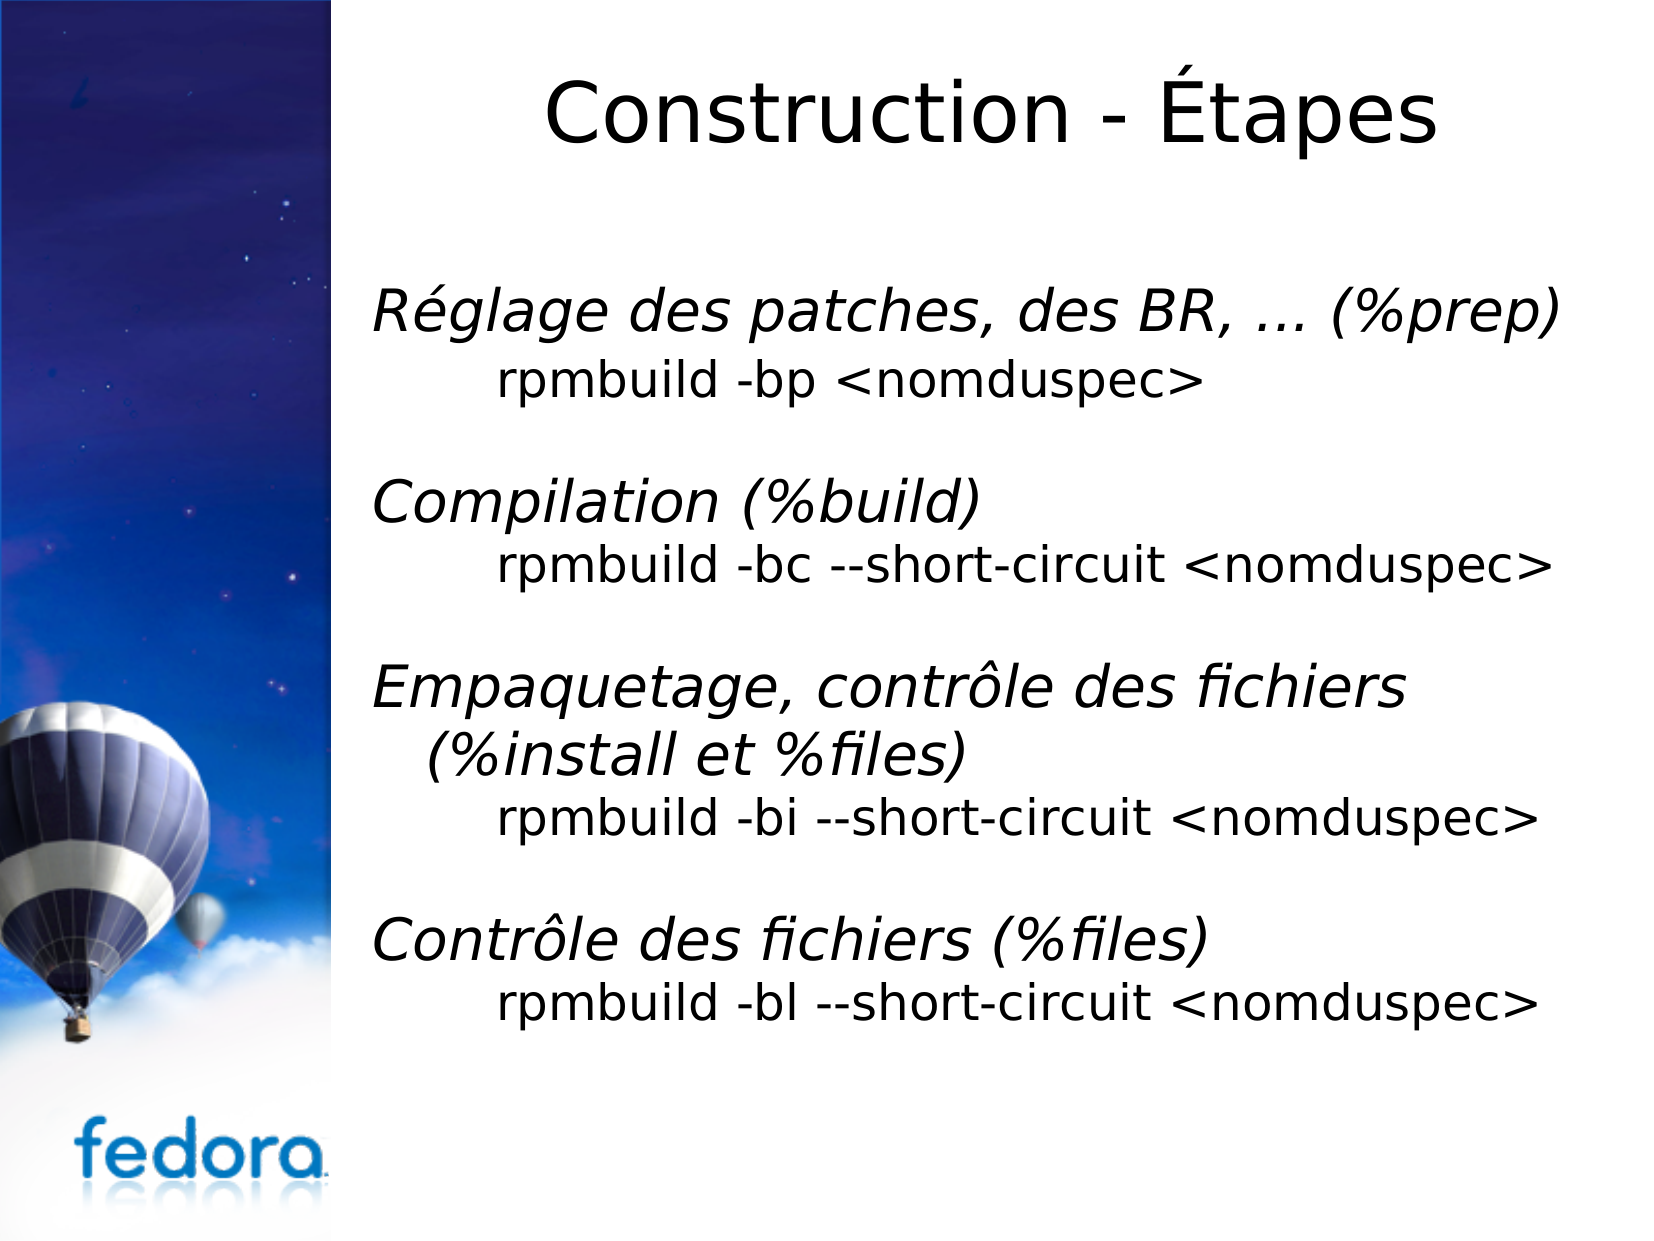

Construction - Étapes
# Réglage des patches, des BR, ... (%prep)
rpmbuild -bp <nomduspec>
Compilation (%build)
rpmbuild -bc --short-circuit <nomduspec>
Empaquetage, contrôle des fichiers (%install et %files)
rpmbuild -bi --short-circuit <nomduspec>
Contrôle des fichiers (%files)
rpmbuild -bl --short-circuit <nomduspec>